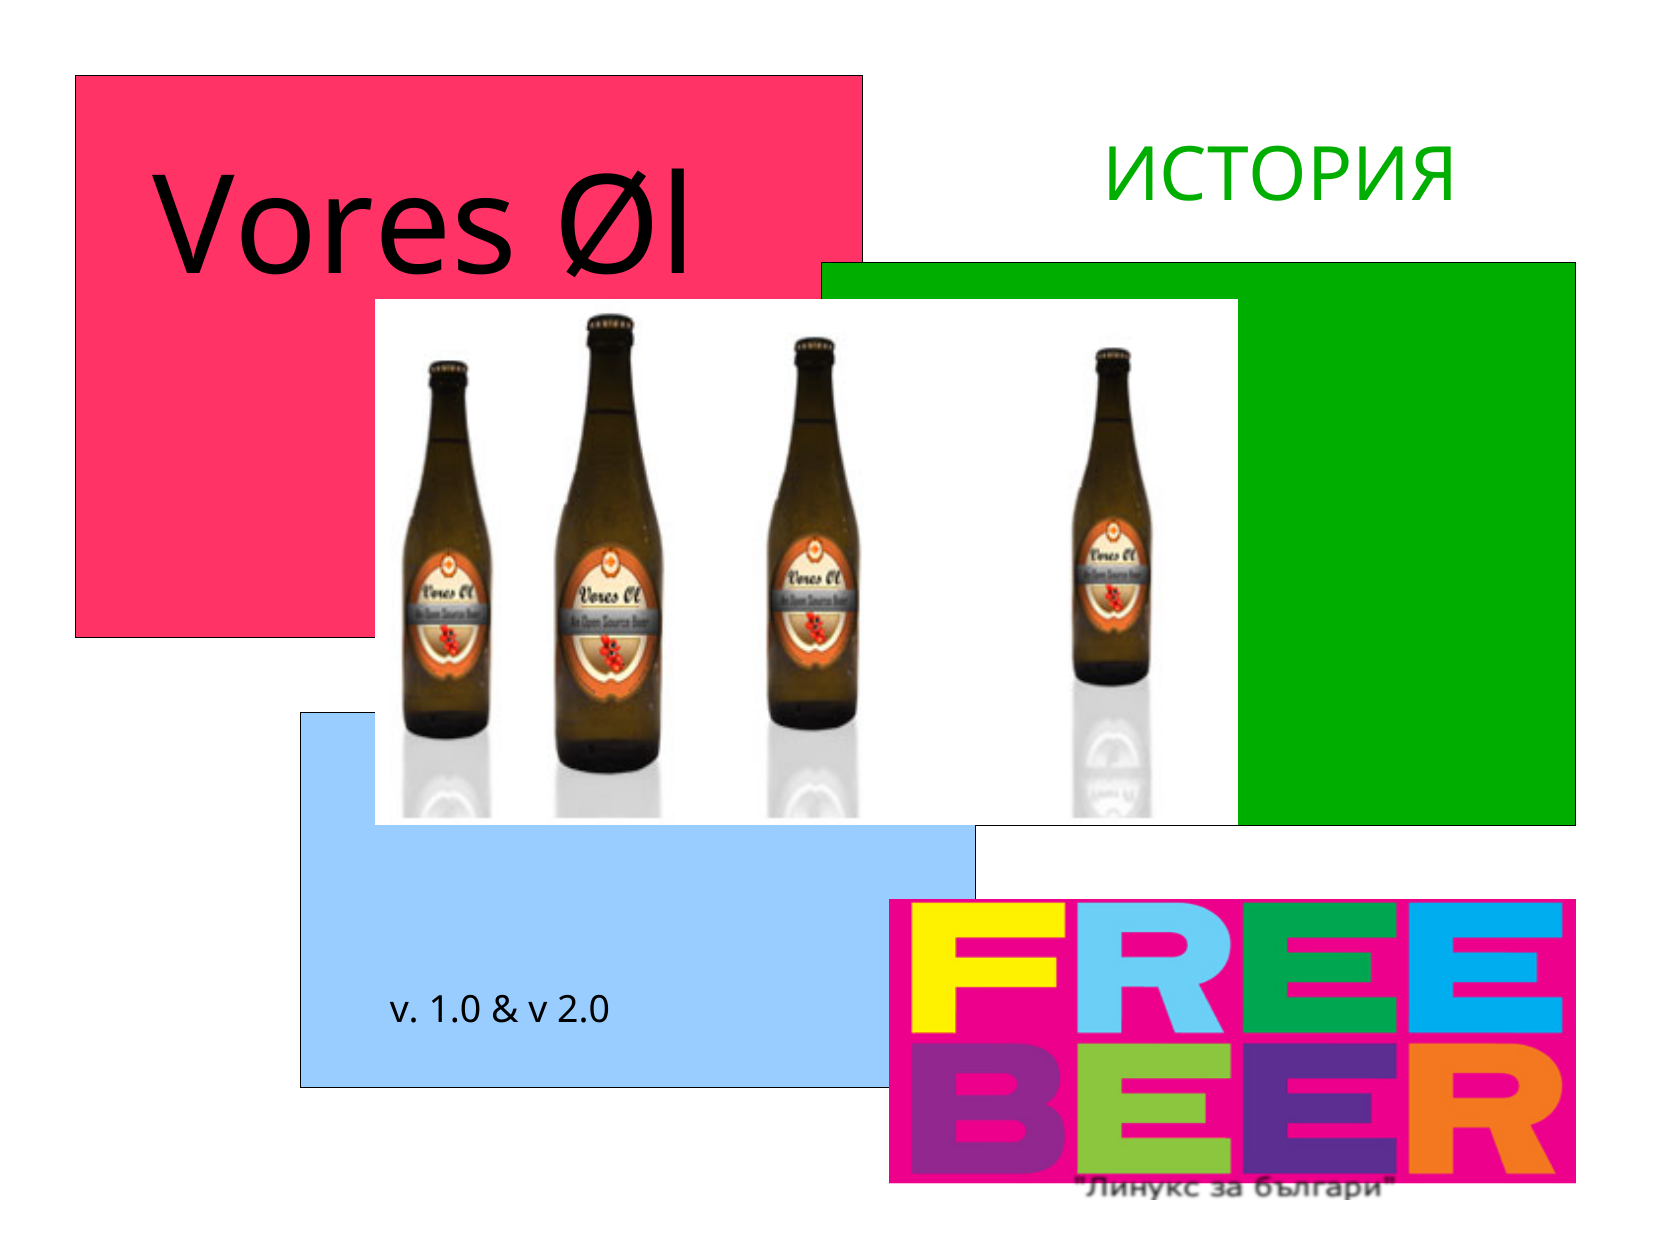

ИСТОРИЯ
Vores Øl
v. 1.0 & v 2.0